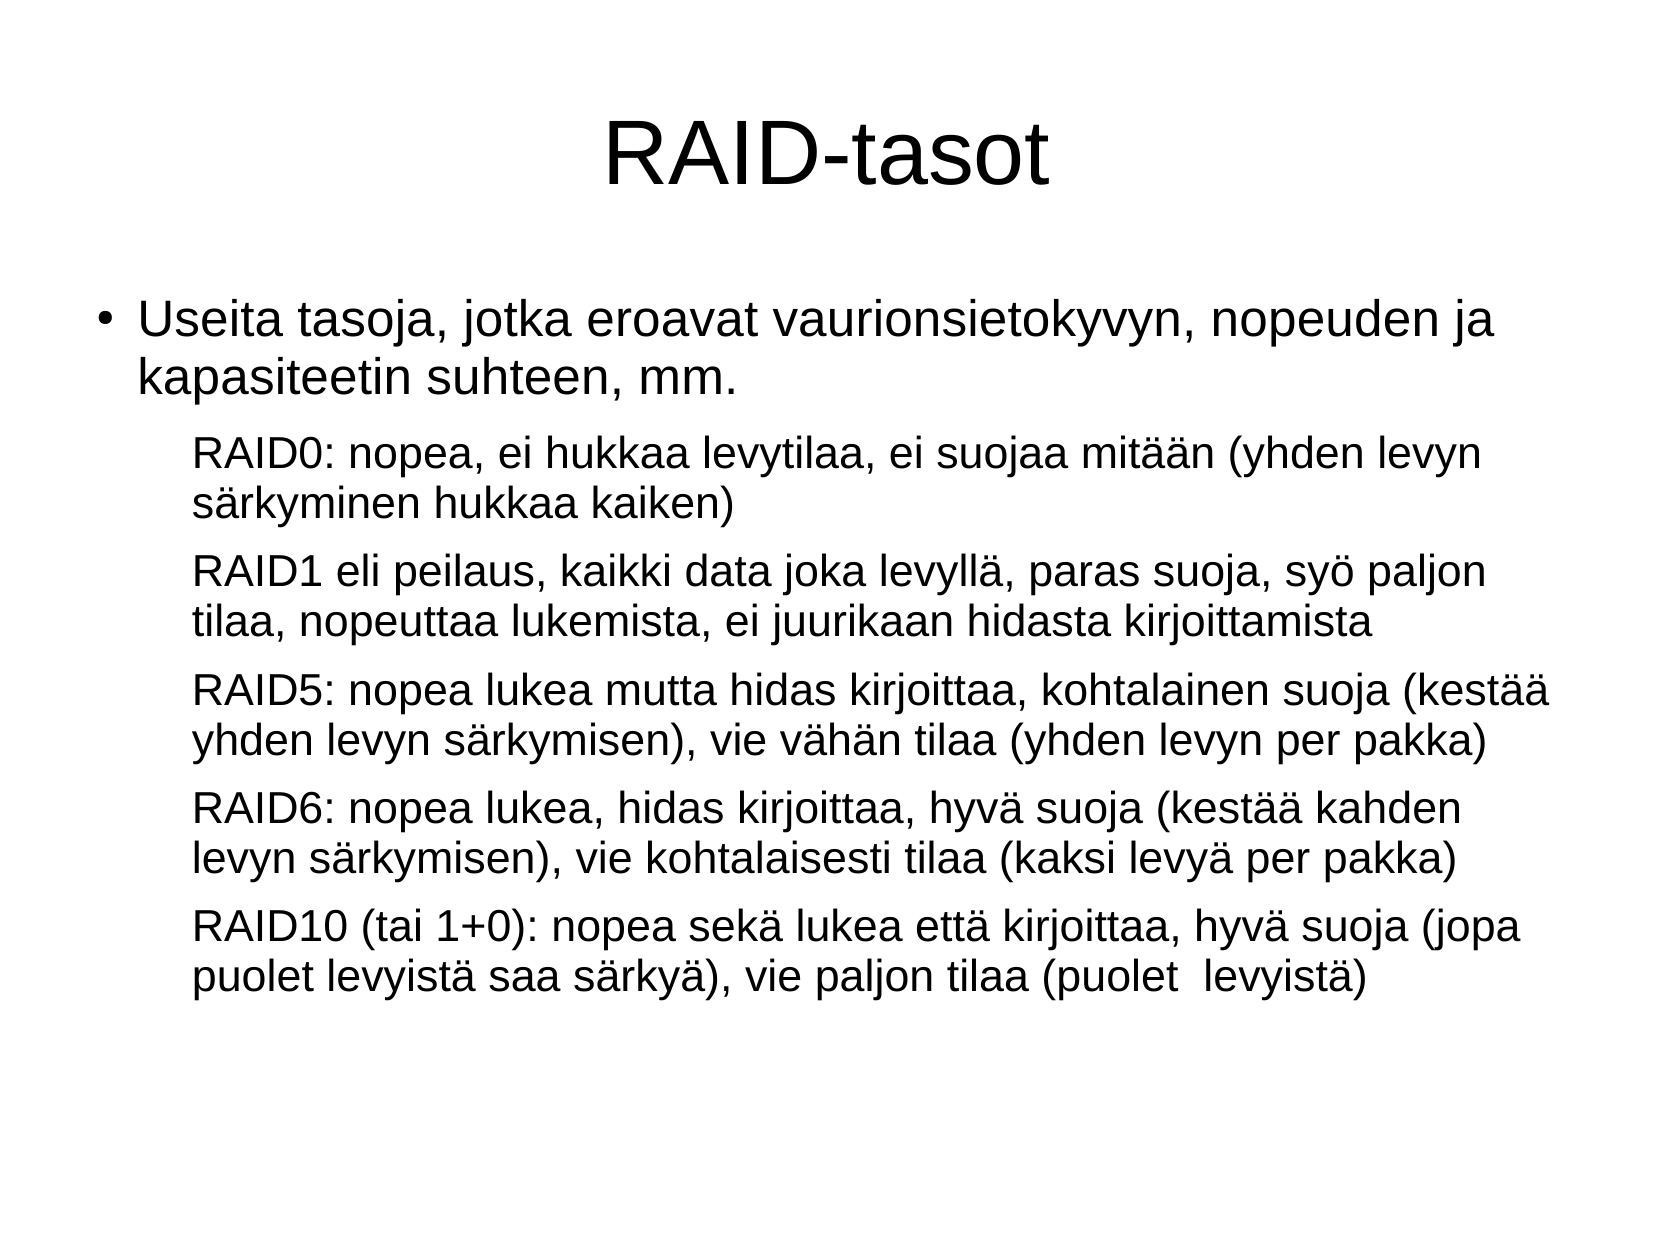

# RAID-tasot
Useita tasoja, jotka eroavat vaurionsietokyvyn, nopeuden ja kapasiteetin suhteen, mm.
RAID0: nopea, ei hukkaa levytilaa, ei suojaa mitään (yhden levyn särkyminen hukkaa kaiken)
RAID1 eli peilaus, kaikki data joka levyllä, paras suoja, syö paljon tilaa, nopeuttaa lukemista, ei juurikaan hidasta kirjoittamista
RAID5: nopea lukea mutta hidas kirjoittaa, kohtalainen suoja (kestää yhden levyn särkymisen), vie vähän tilaa (yhden levyn per pakka)
RAID6: nopea lukea, hidas kirjoittaa, hyvä suoja (kestää kahden levyn särkymisen), vie kohtalaisesti tilaa (kaksi levyä per pakka)
RAID10 (tai 1+0): nopea sekä lukea että kirjoittaa, hyvä suoja (jopa puolet levyistä saa särkyä), vie paljon tilaa (puolet levyistä)